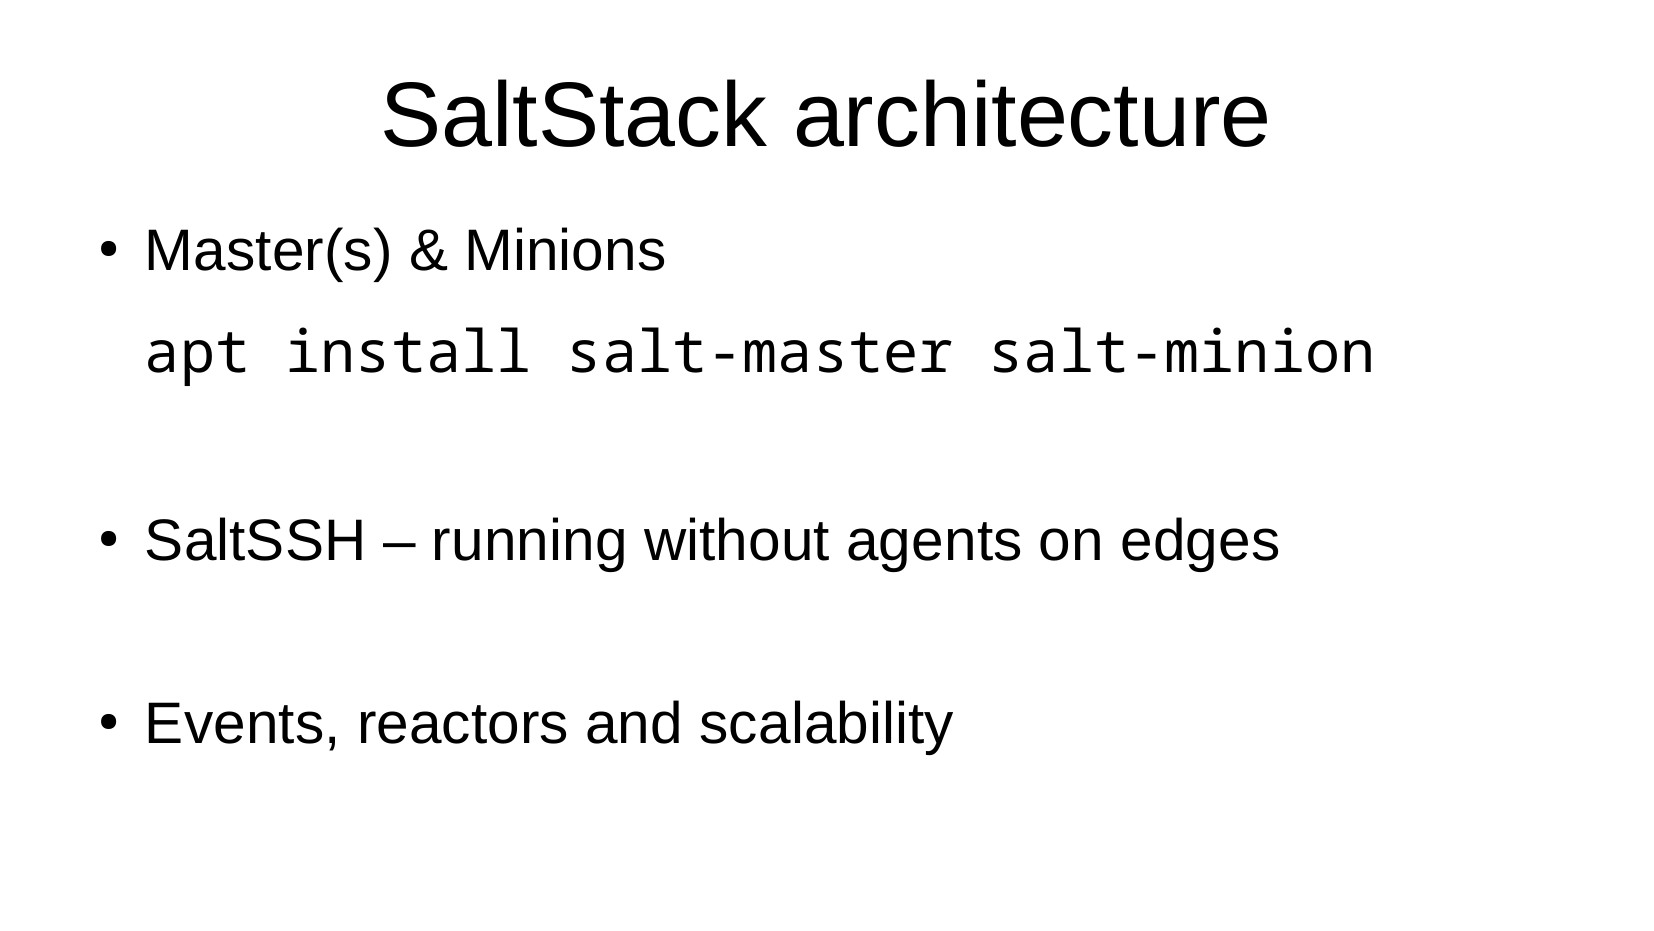

# SaltStack architecture
Master(s) & Minions
apt install salt-master salt-minion
SaltSSH – running without agents on edges
Events, reactors and scalability